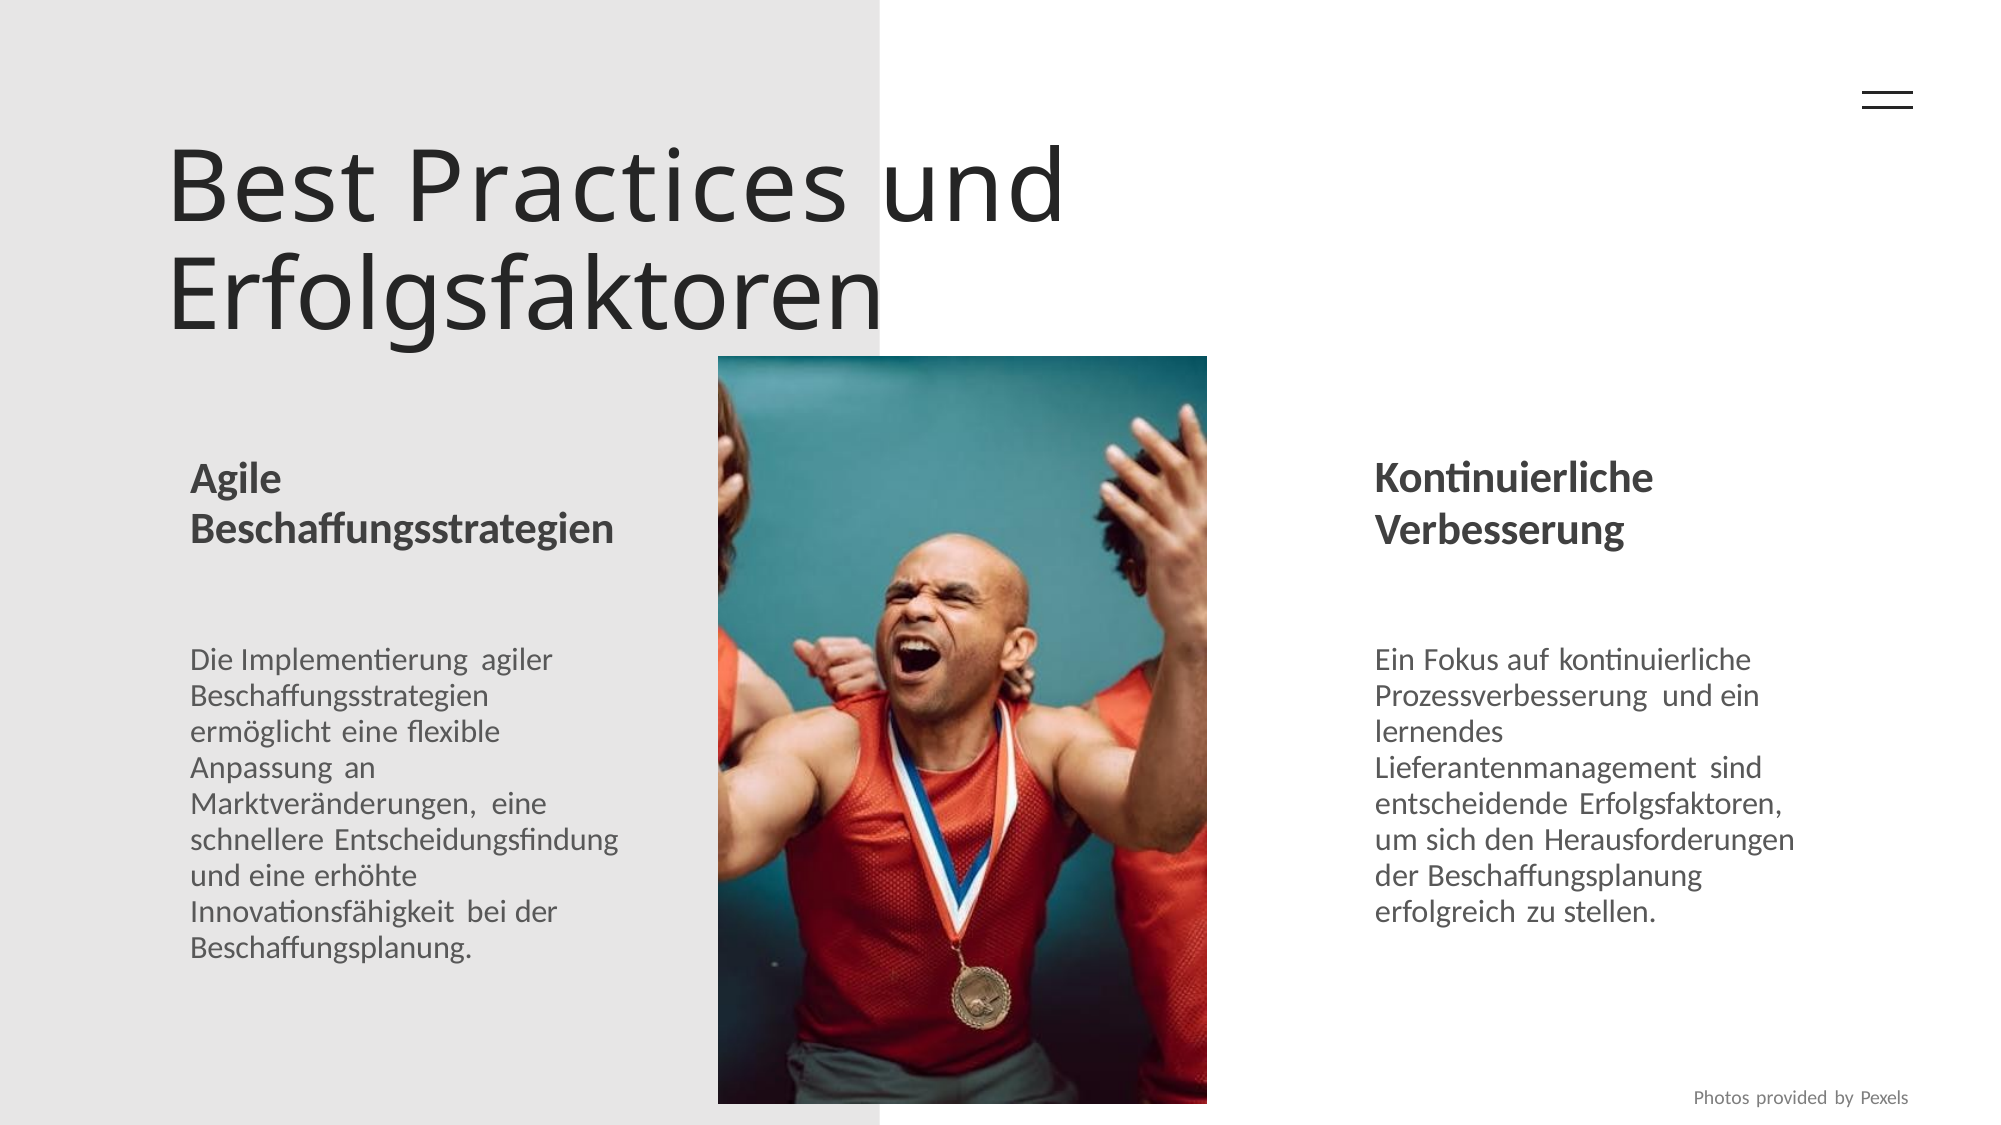

# Best Practices und Erfolgsfaktoren
Agile Beschaffungsstrategien
Die Implementierung agiler Beschaffungsstrategien ermöglicht eine flexible Anpassung an Marktveränderungen, eine schnellere Entscheidungsfindung und eine erhöhte Innovationsfähigkeit bei der Beschaffungsplanung.
Kontinuierliche
Verbesserung
Ein Fokus auf kontinuierliche Prozessverbesserung und ein lernendes Lieferantenmanagement sind entscheidende Erfolgsfaktoren, um sich den Herausforderungen der Beschaffungsplanung erfolgreich zu stellen.
Photos provided by Pexels